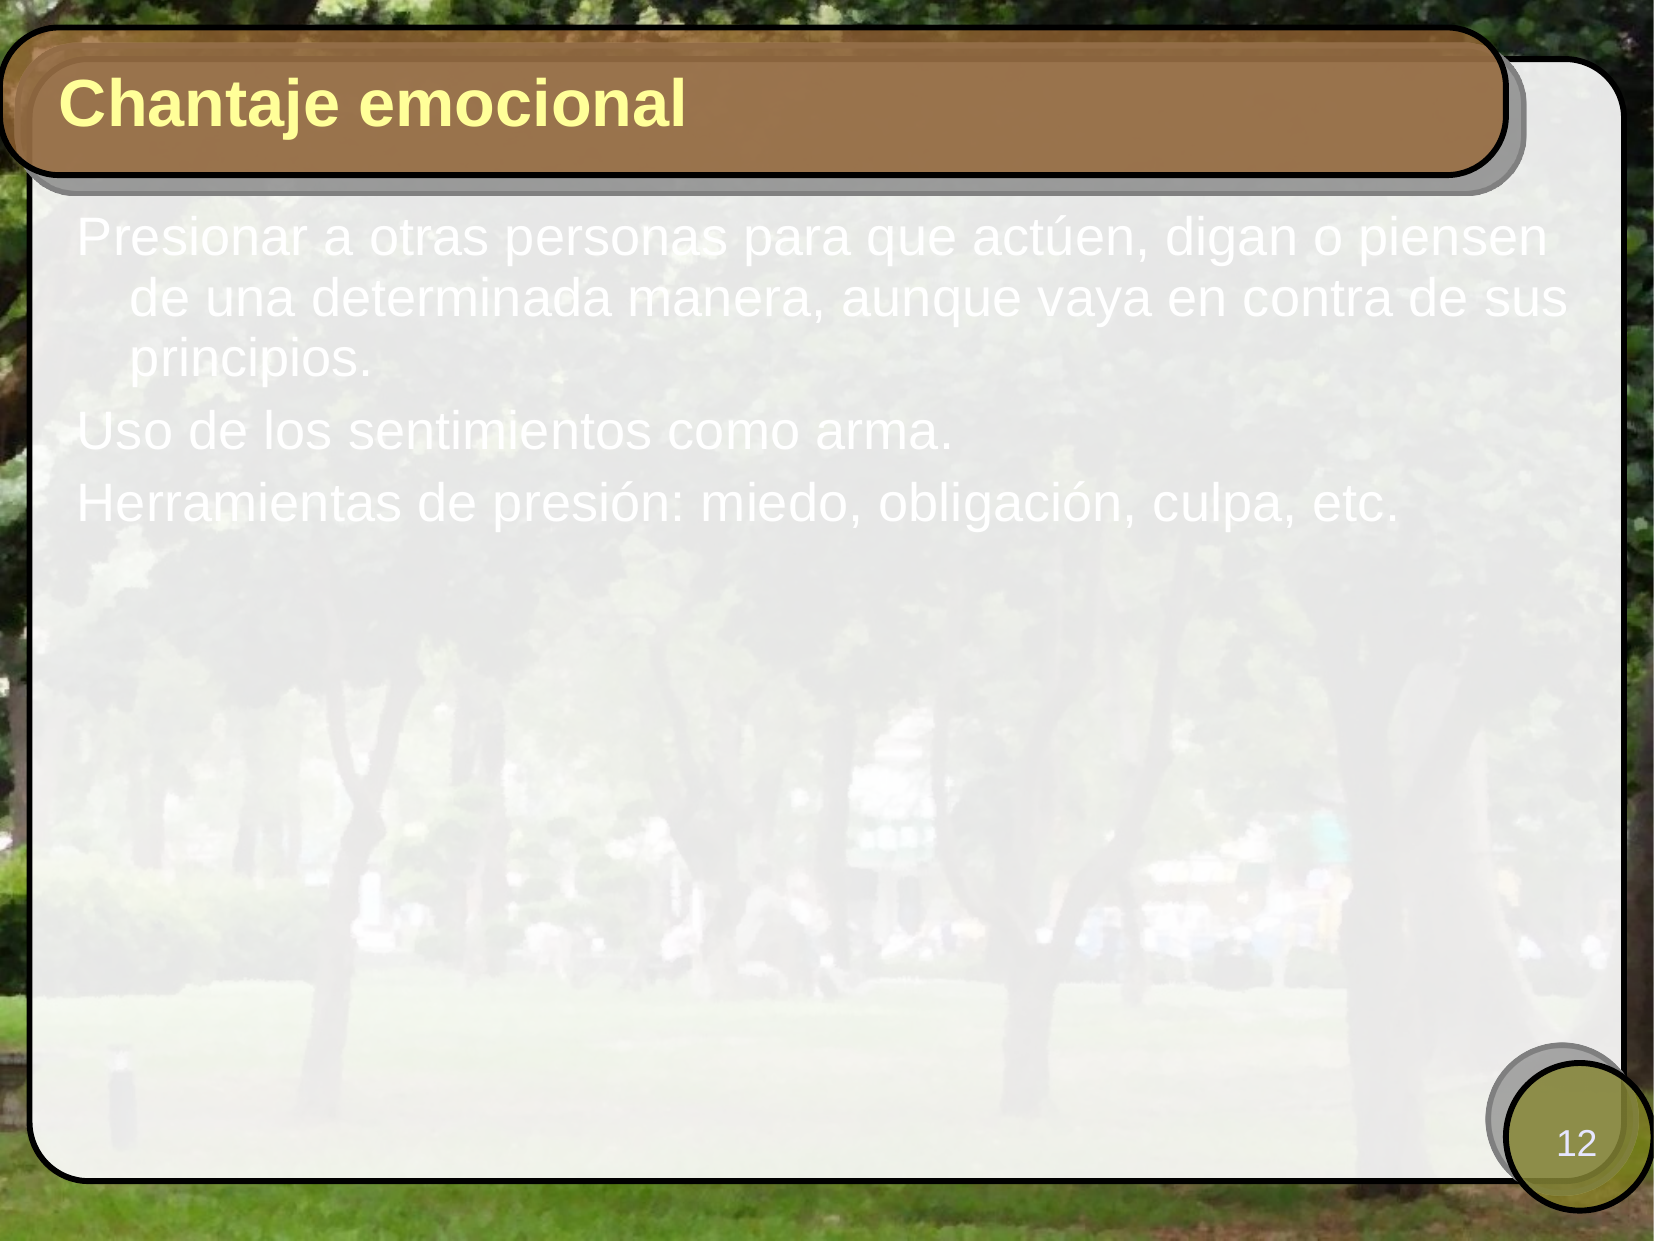

# Chantaje emocional
Presionar a otras personas para que actúen, digan o piensen de una determinada manera, aunque vaya en contra de sus principios.
Uso de los sentimientos como arma.
Herramientas de presión: miedo, obligación, culpa, etc.
12